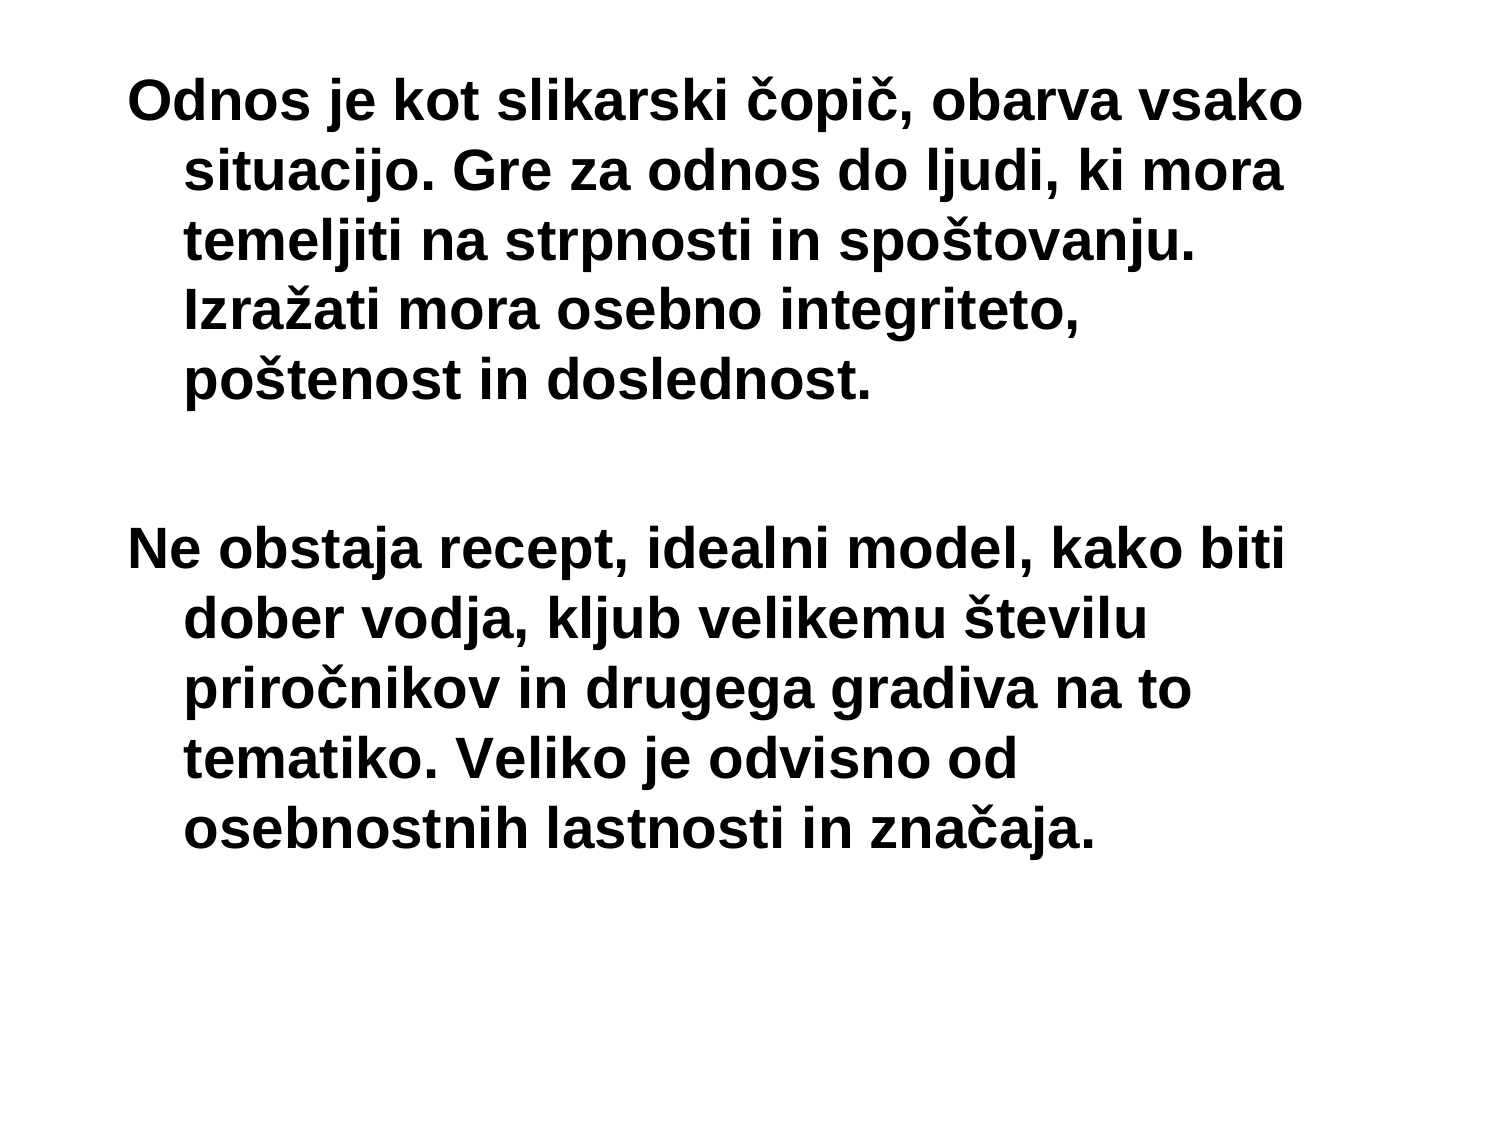

# Odnos je kot slikarski čopič, obarva vsako situacijo. Gre za odnos do ljudi, ki mora temeljiti na strpnosti in spoštovanju. Izražati mora osebno integriteto, poštenost in doslednost.
Ne obstaja recept, idealni model, kako biti dober vodja, kljub velikemu številu priročnikov in drugega gradiva na to tematiko. Veliko je odvisno od osebnostnih lastnosti in značaja.